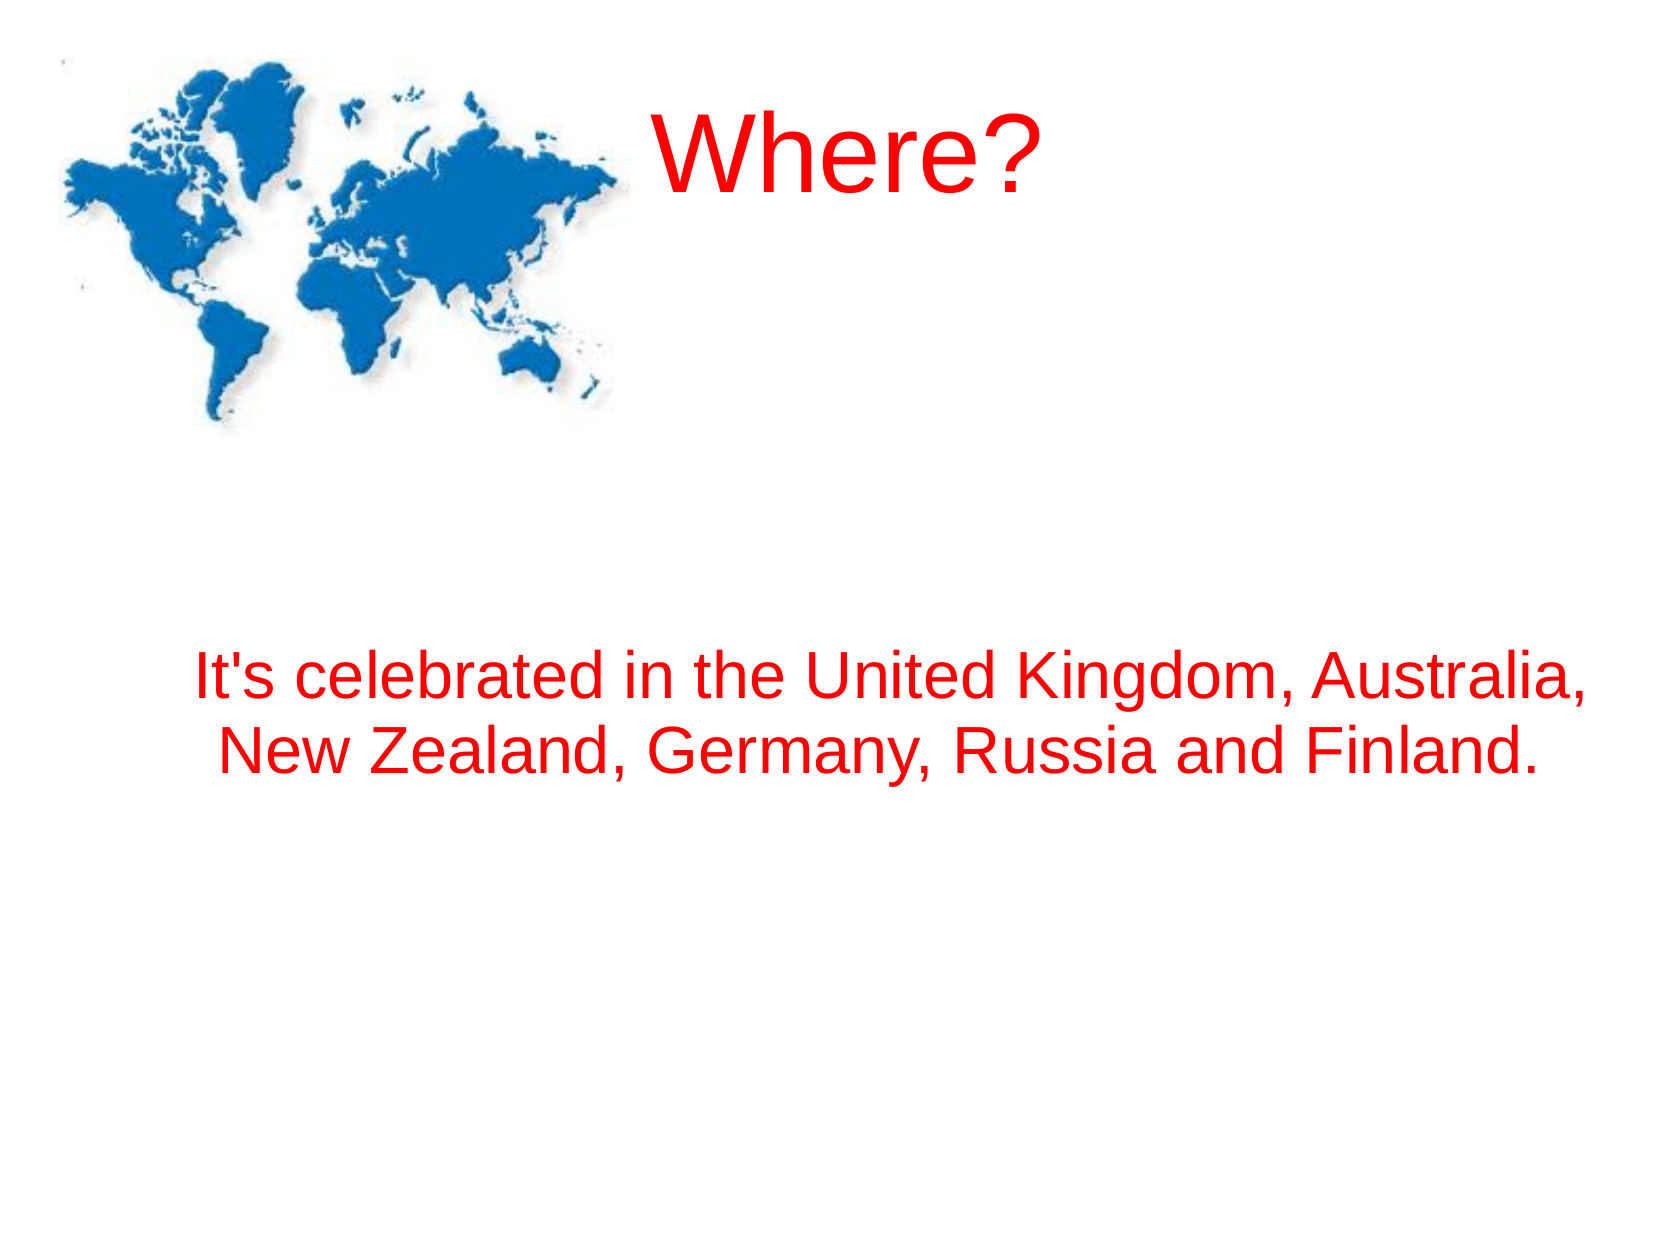

Where?
# It's celebrated in the United Kingdom, Australia, New Zealand, Germany, Russia and Finland.